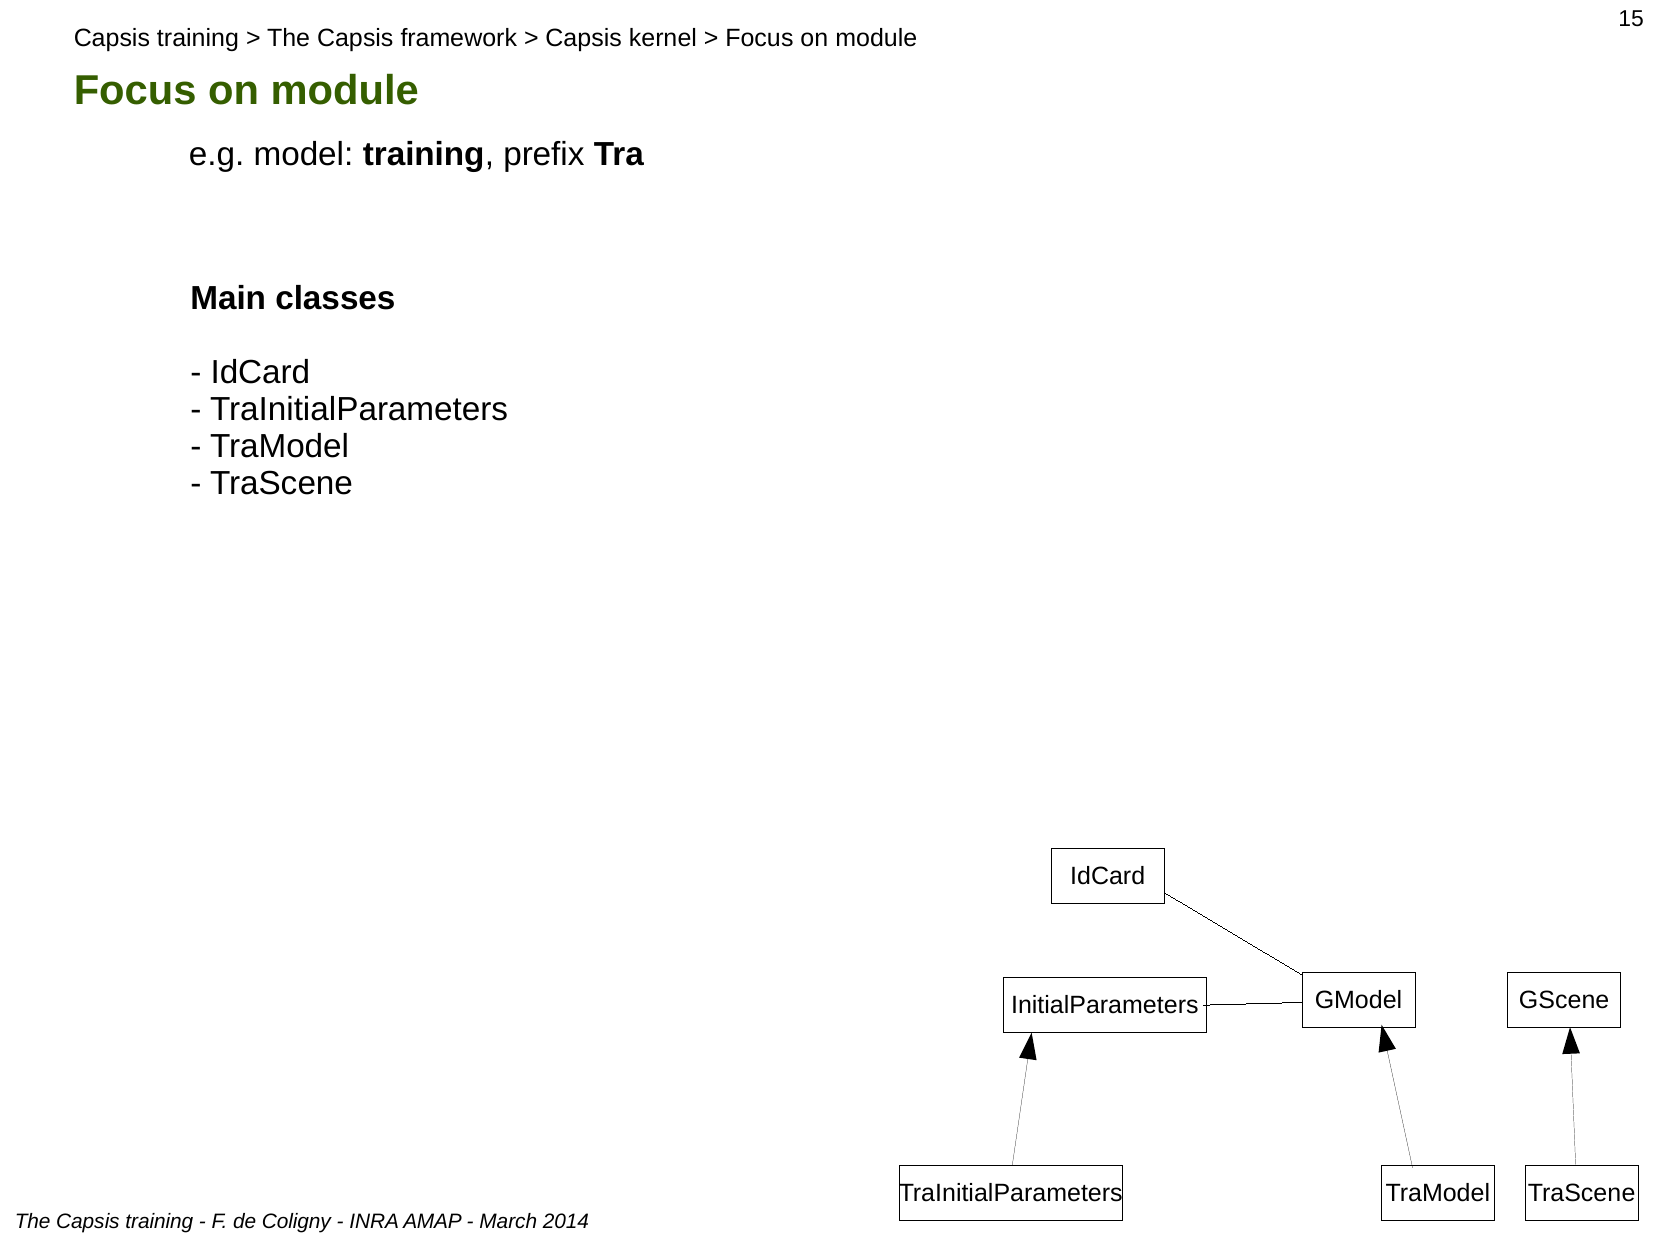

15
Capsis training > The Capsis framework > Capsis kernel > Focus on module
Focus on module
e.g. model: training, prefix Tra
Main classes
- IdCard
- TraInitialParameters
- TraModel
- TraScene
IdCard
GModel
GScene
InitialParameters
TraInitialParameters
TraModel
TraScene
The Capsis training - F. de Coligny - INRA AMAP - March 2014